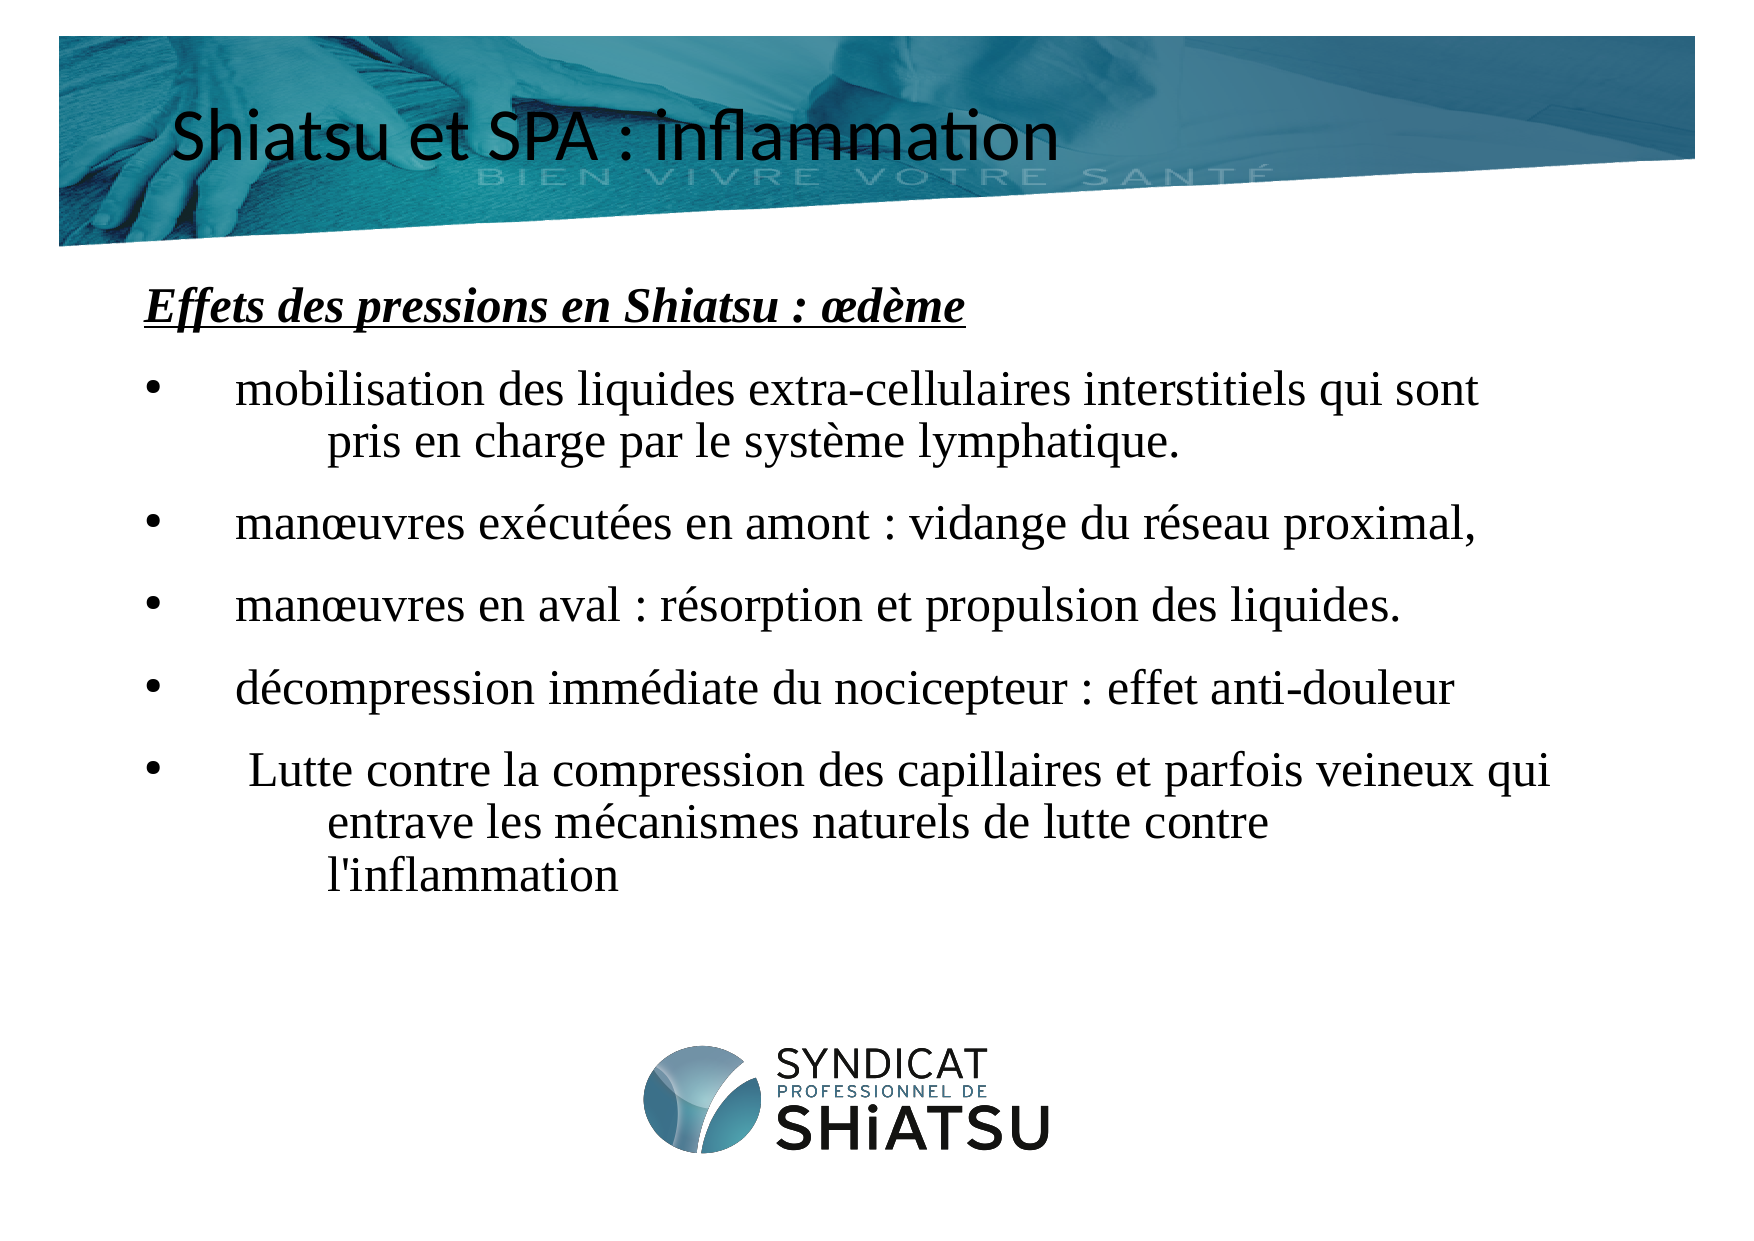

# Shiatsu et SPA : inflammation
Effets des pressions en Shiatsu : œdème
mobilisation des liquides extra-cellulaires interstitiels qui sont pris en charge par le système lymphatique.
manœuvres exécutées en amont : vidange du réseau proximal,
manœuvres en aval : résorption et propulsion des liquides.
décompression immédiate du nocicepteur : effet anti-douleur
 Lutte contre la compression des capillaires et parfois veineux qui entrave les mécanismes naturels de lutte contre l'inflammation